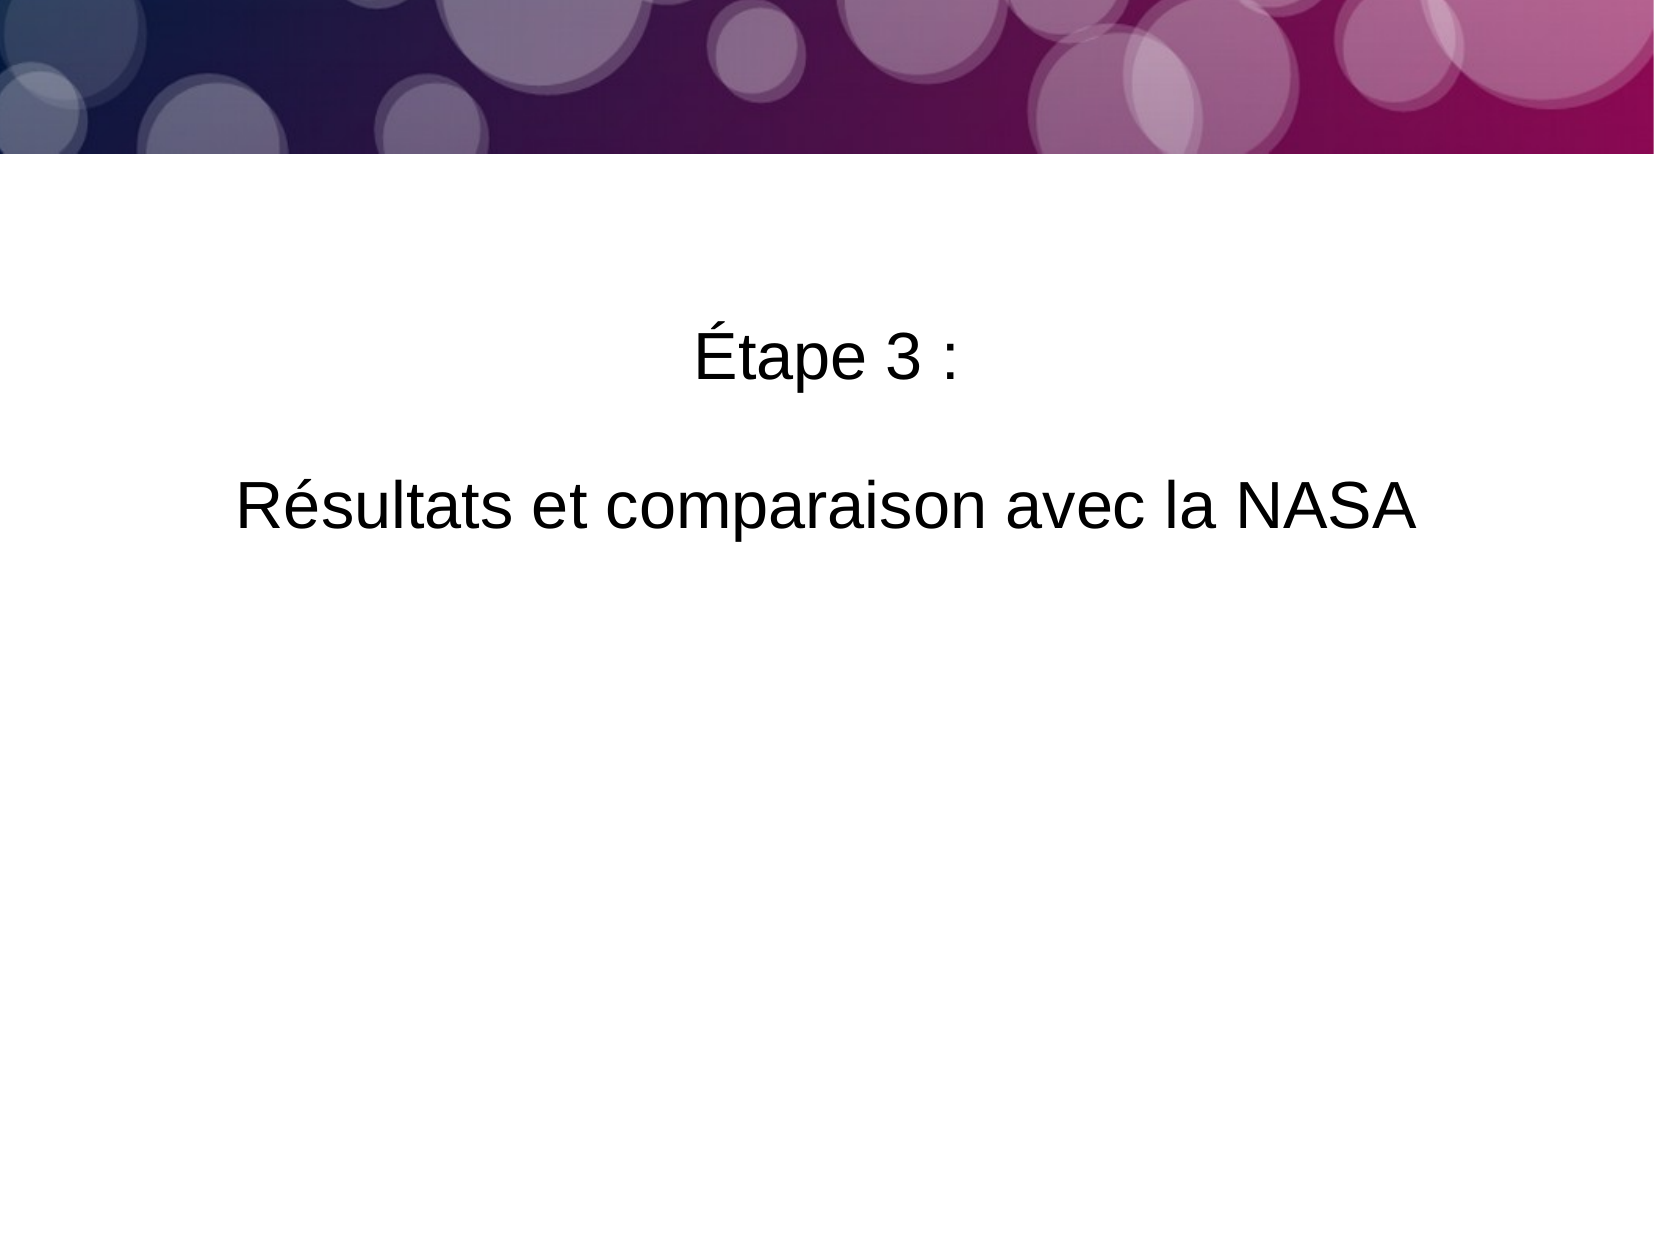

# Étape 3 :
Résultats et comparaison avec la NASA